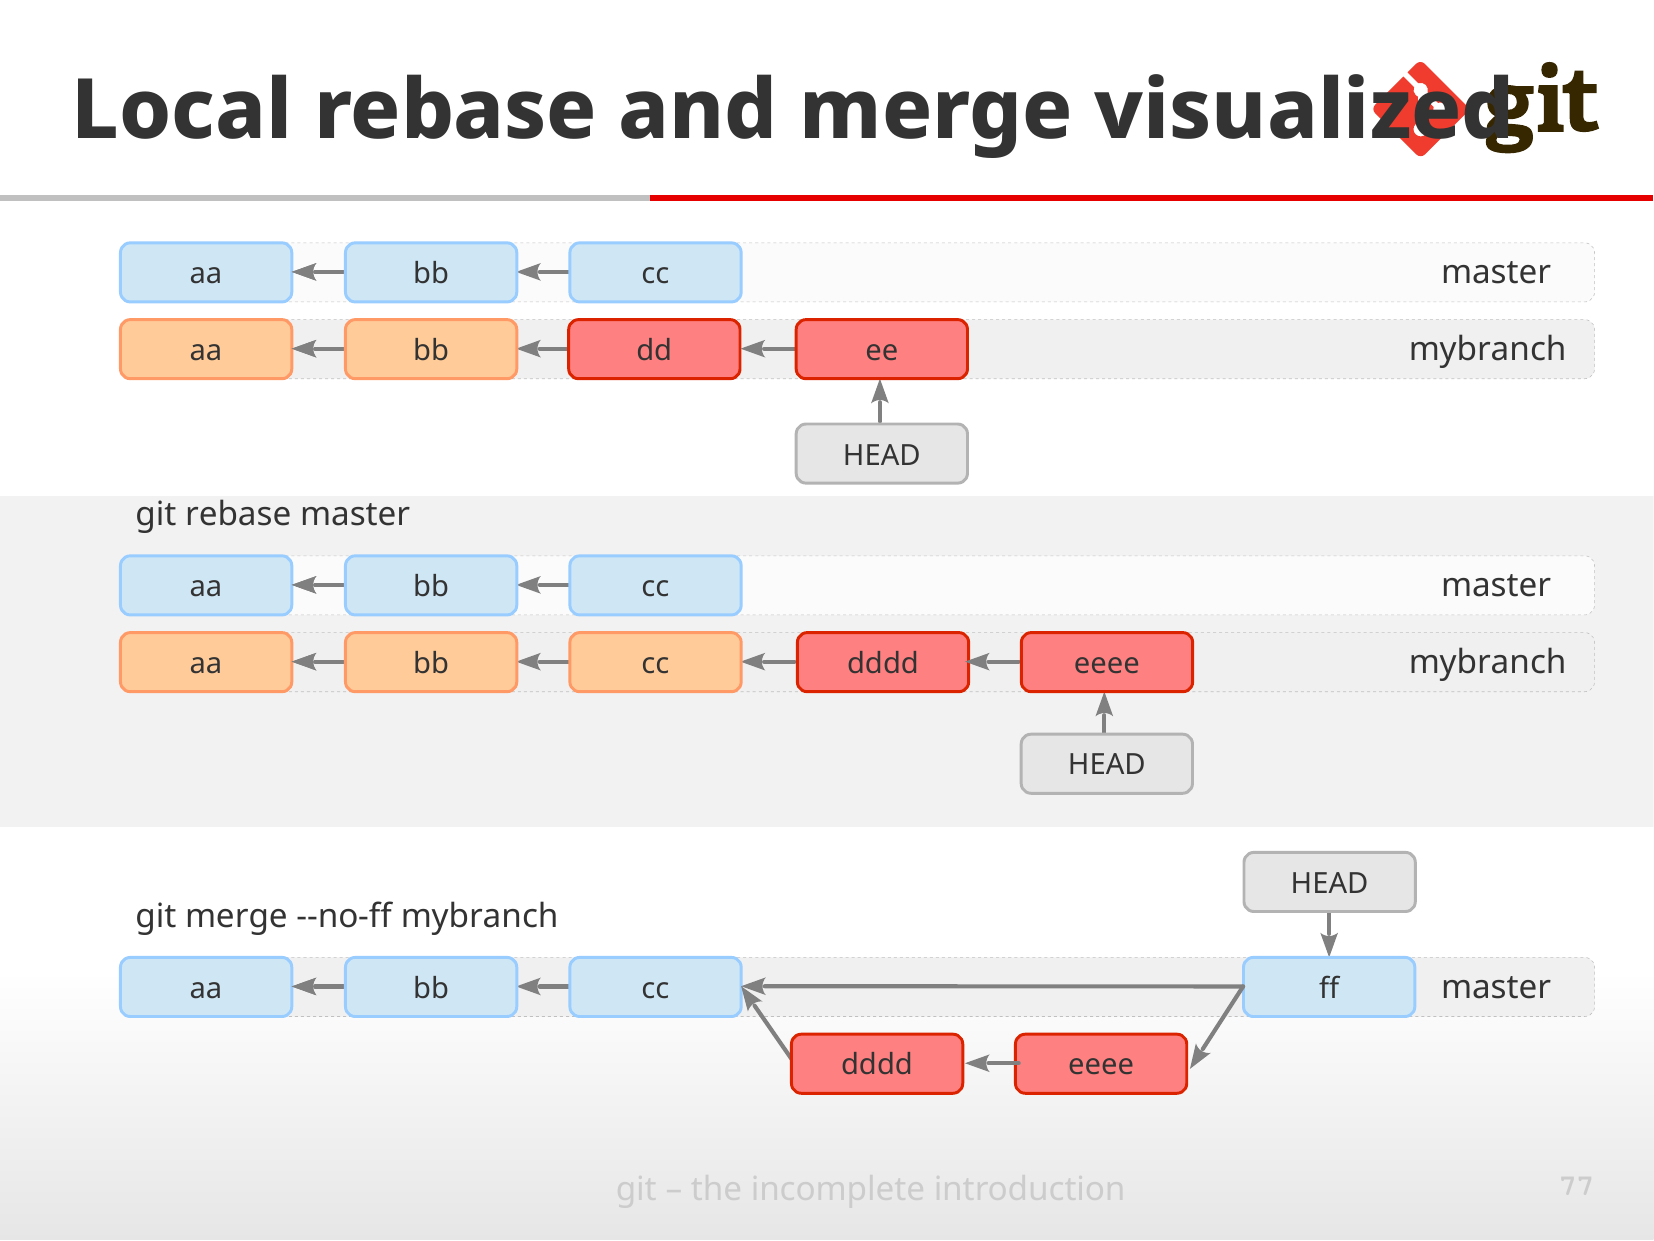

# Local rebase and merge visualized
aa
1245aab
bb
cc
master
aa
1245aab
bb
dd
ee
mybranch
HEAD
git rebase master
aa
1245aab
bb
cc
master
aa
1245aab
bb
cc
dddd
eeee
mybranch
HEAD
HEAD
git merge --no-ff mybranch
aa
1245aab
bb
cc
ff
master
dddd
eeee
77